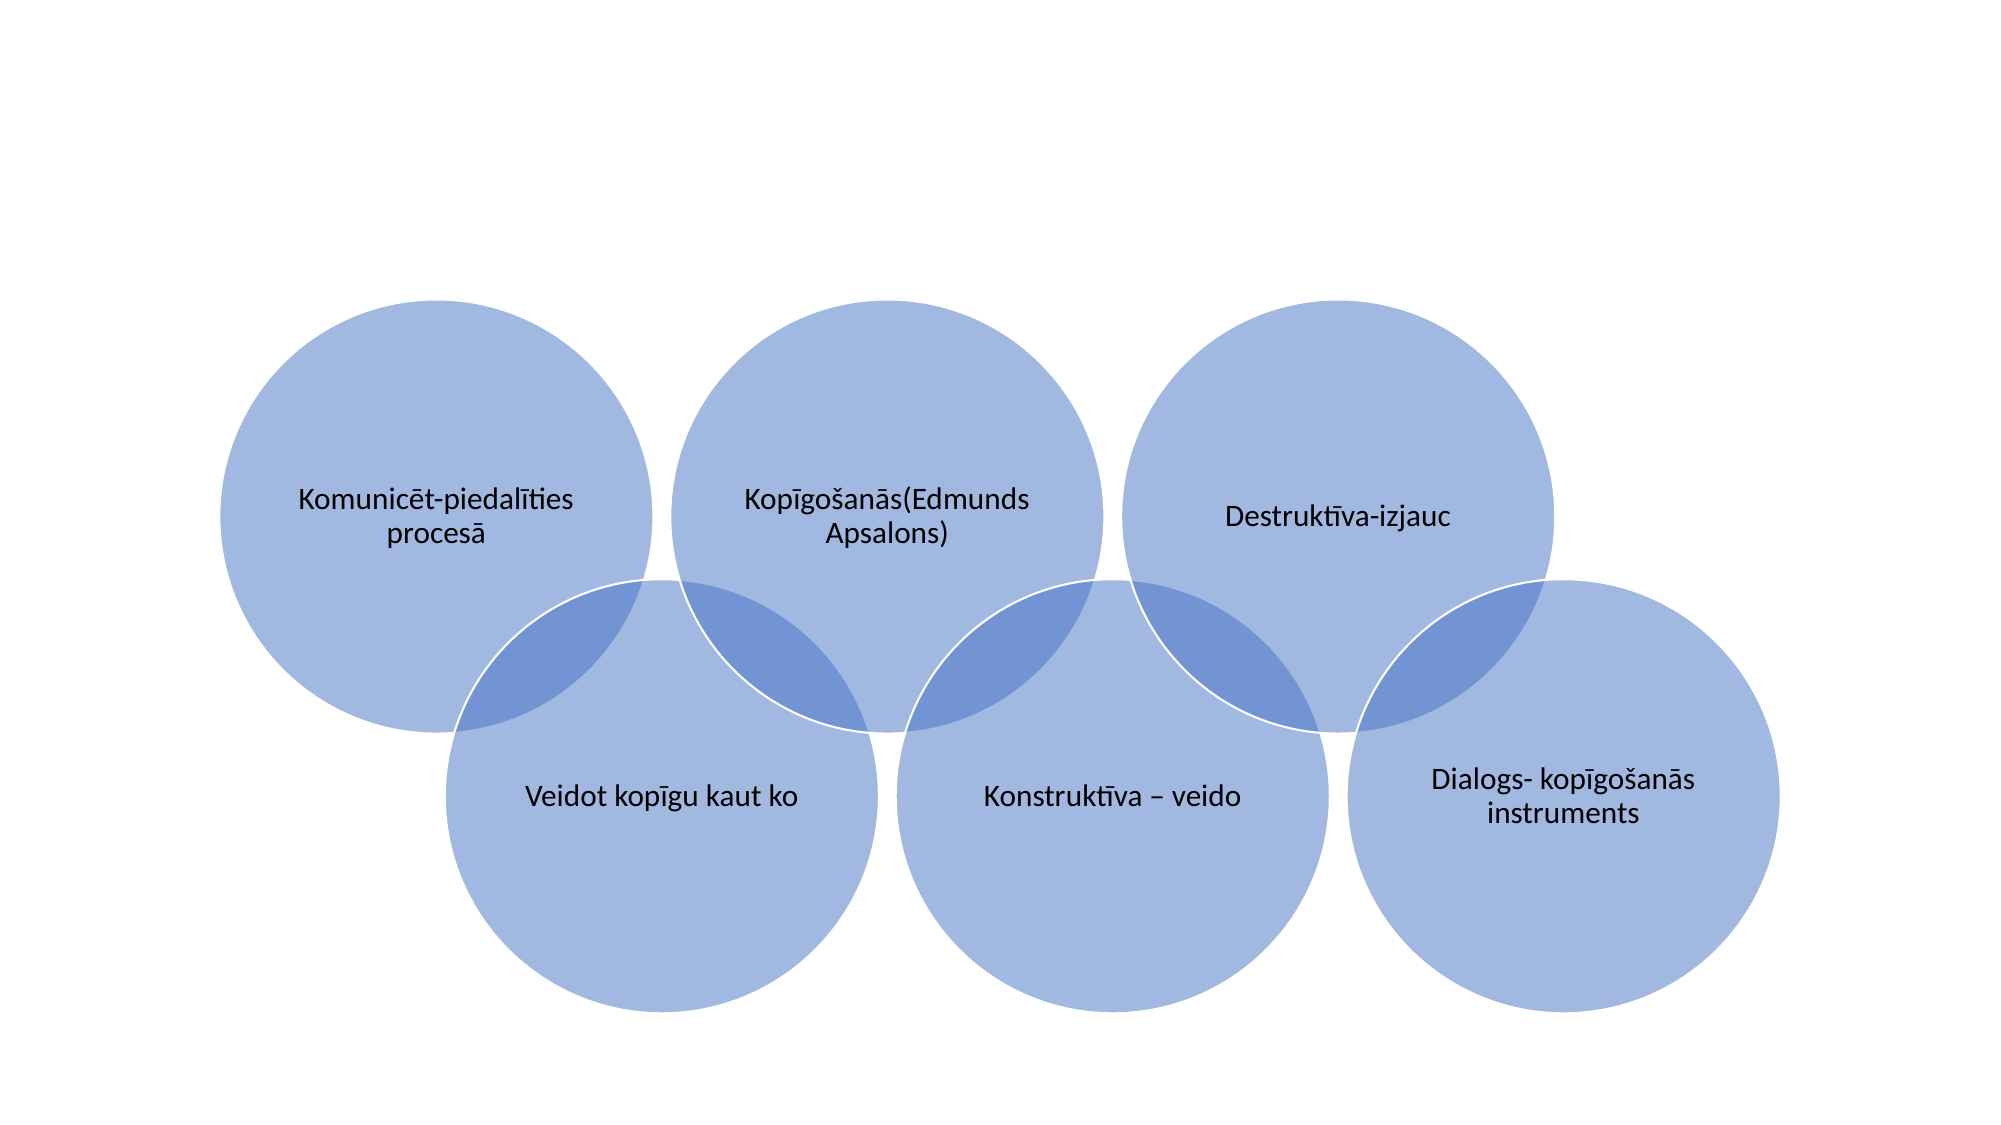

#
Komunicēt-piedalīties procesā
Kopīgošanās(Edmunds Apsalons)
Destruktīva-izjauc
Veidot kopīgu kaut ko
Konstruktīva – veido
Dialogs- kopīgošanās instruments